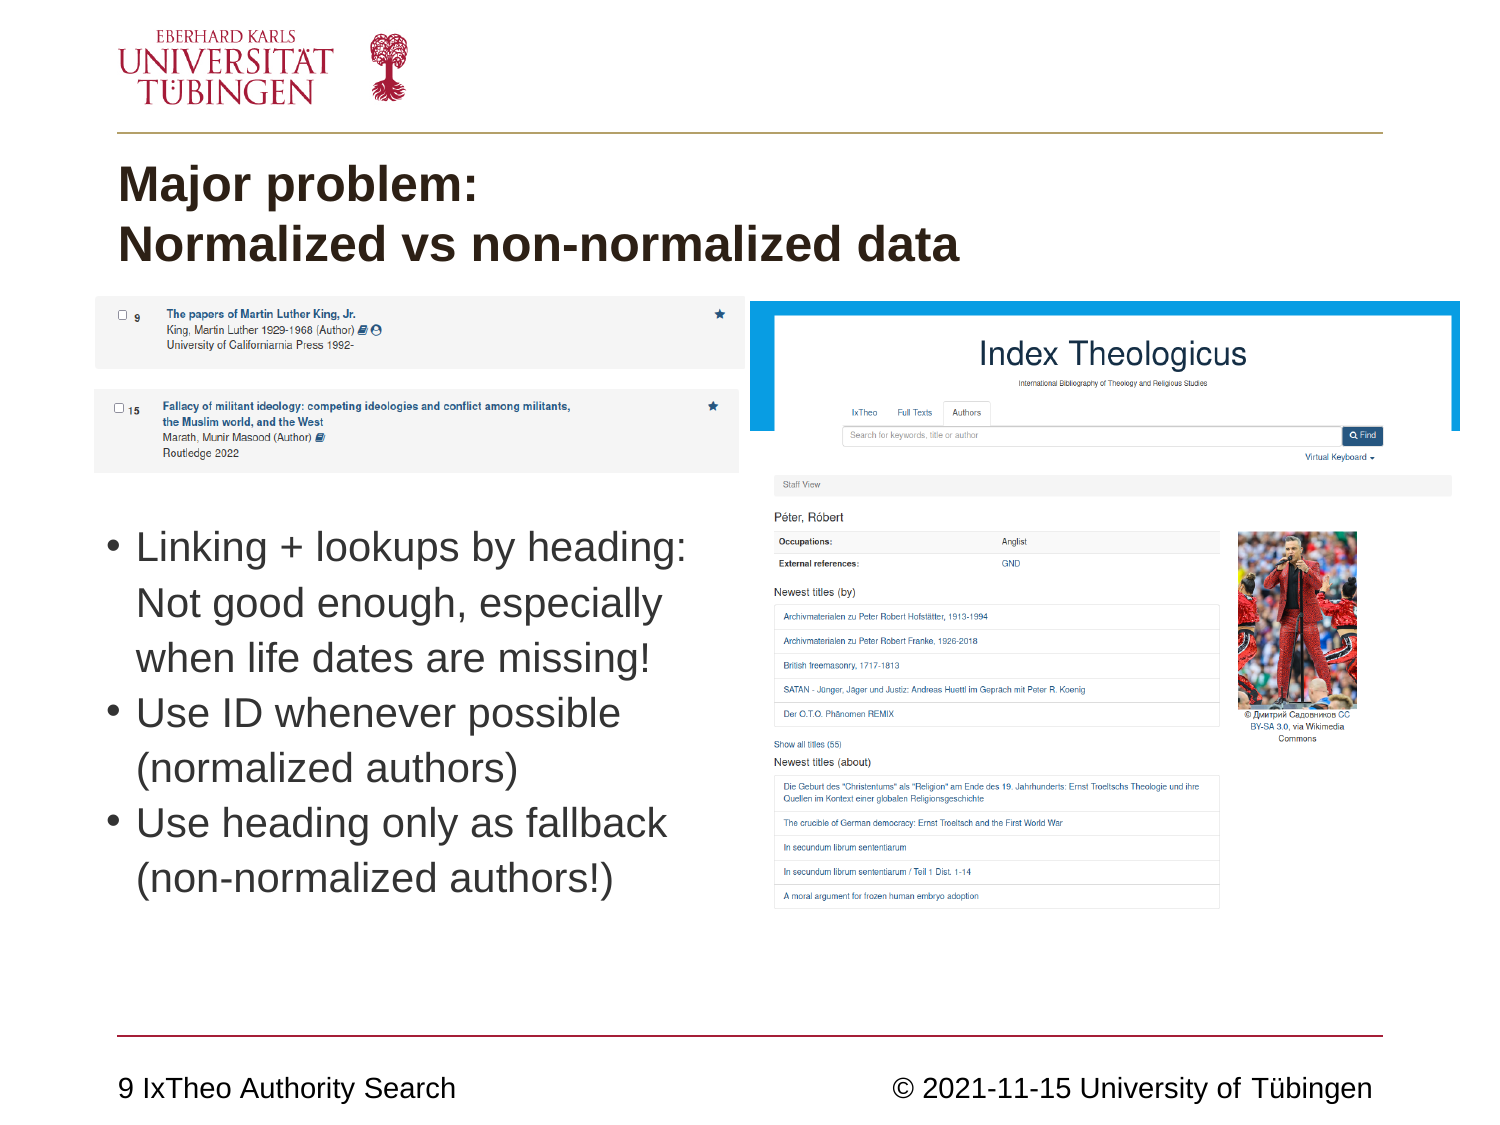

# Major problem: Normalized vs non-normalized data
Linking + lookups by heading: Not good enough, especially when life dates are missing!
Use ID whenever possible (normalized authors)
Use heading only as fallback (non-normalized authors!)
9